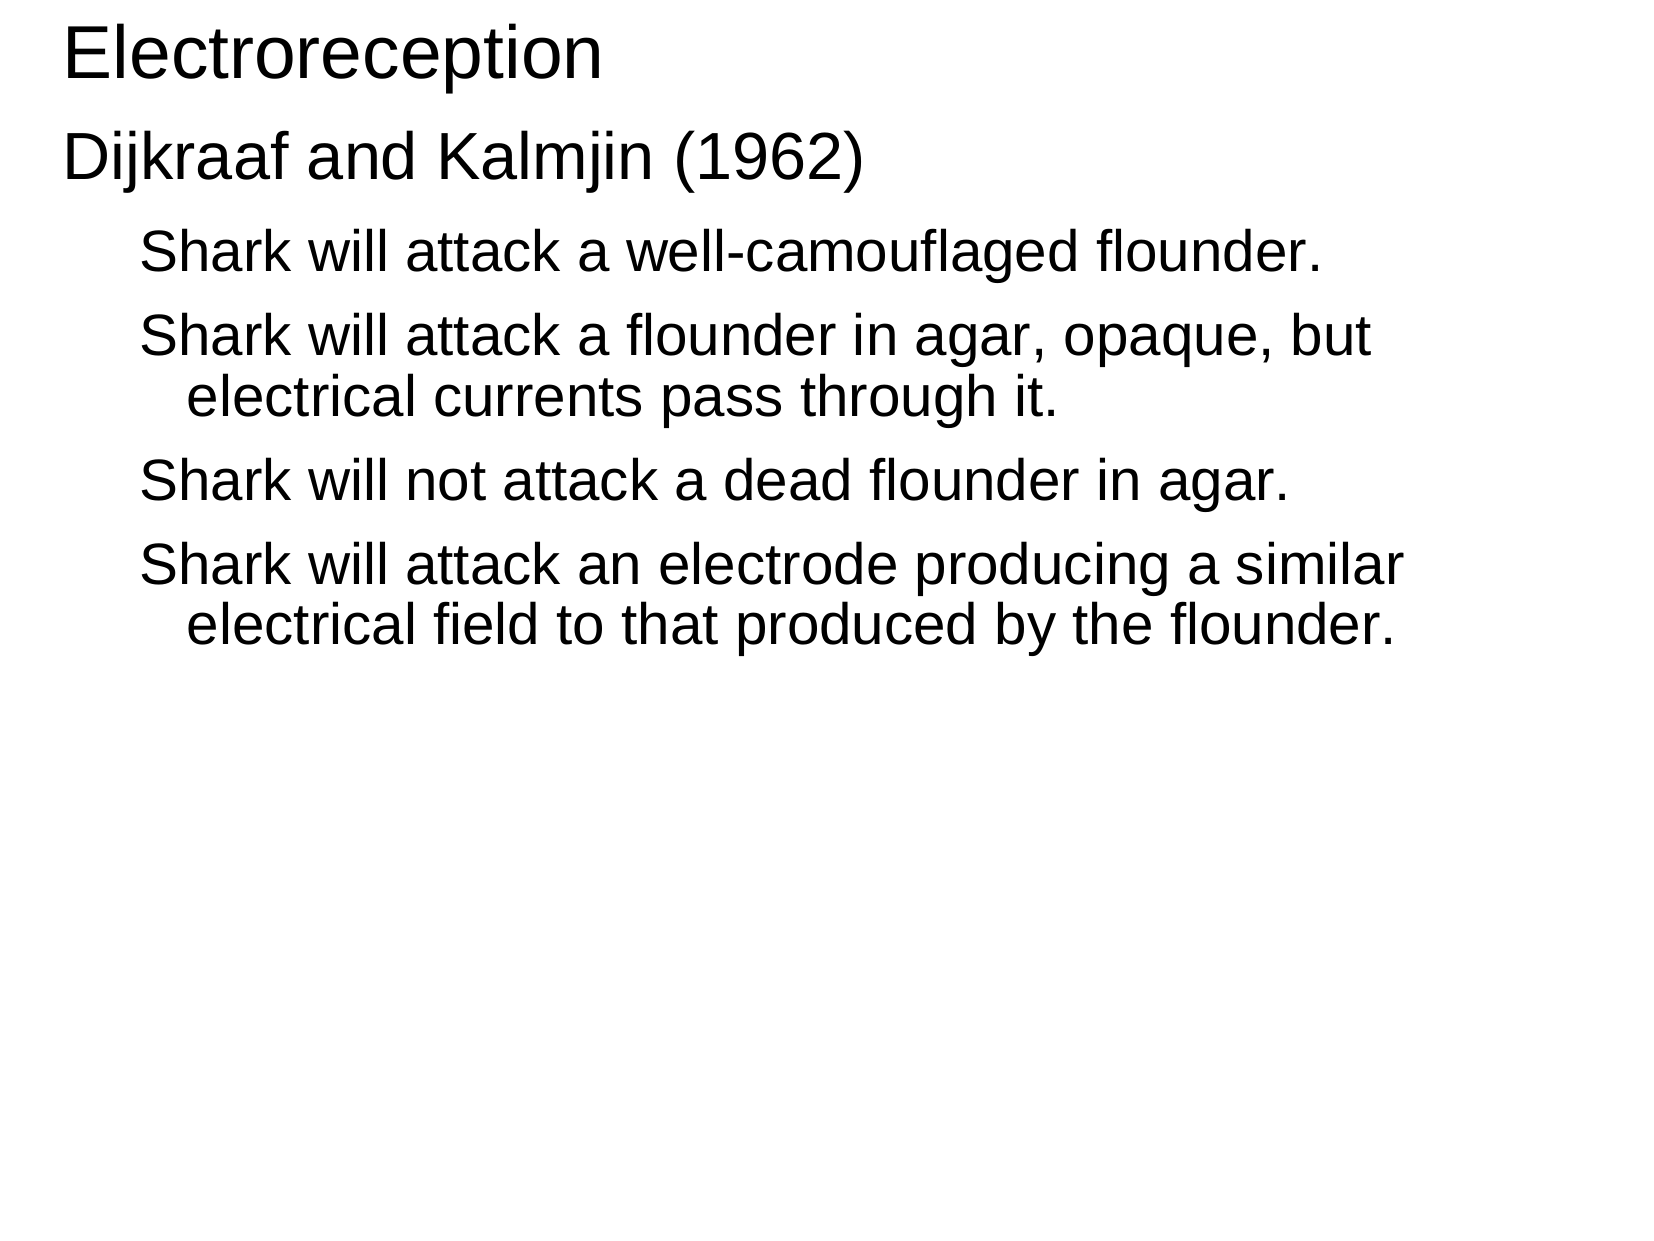

# Electroreception
Dijkraaf and Kalmjin (1962)
Shark will attack a well-camouflaged flounder.
Shark will attack a flounder in agar, opaque, but electrical currents pass through it.
Shark will not attack a dead flounder in agar.
Shark will attack an electrode producing a similar electrical field to that produced by the flounder.